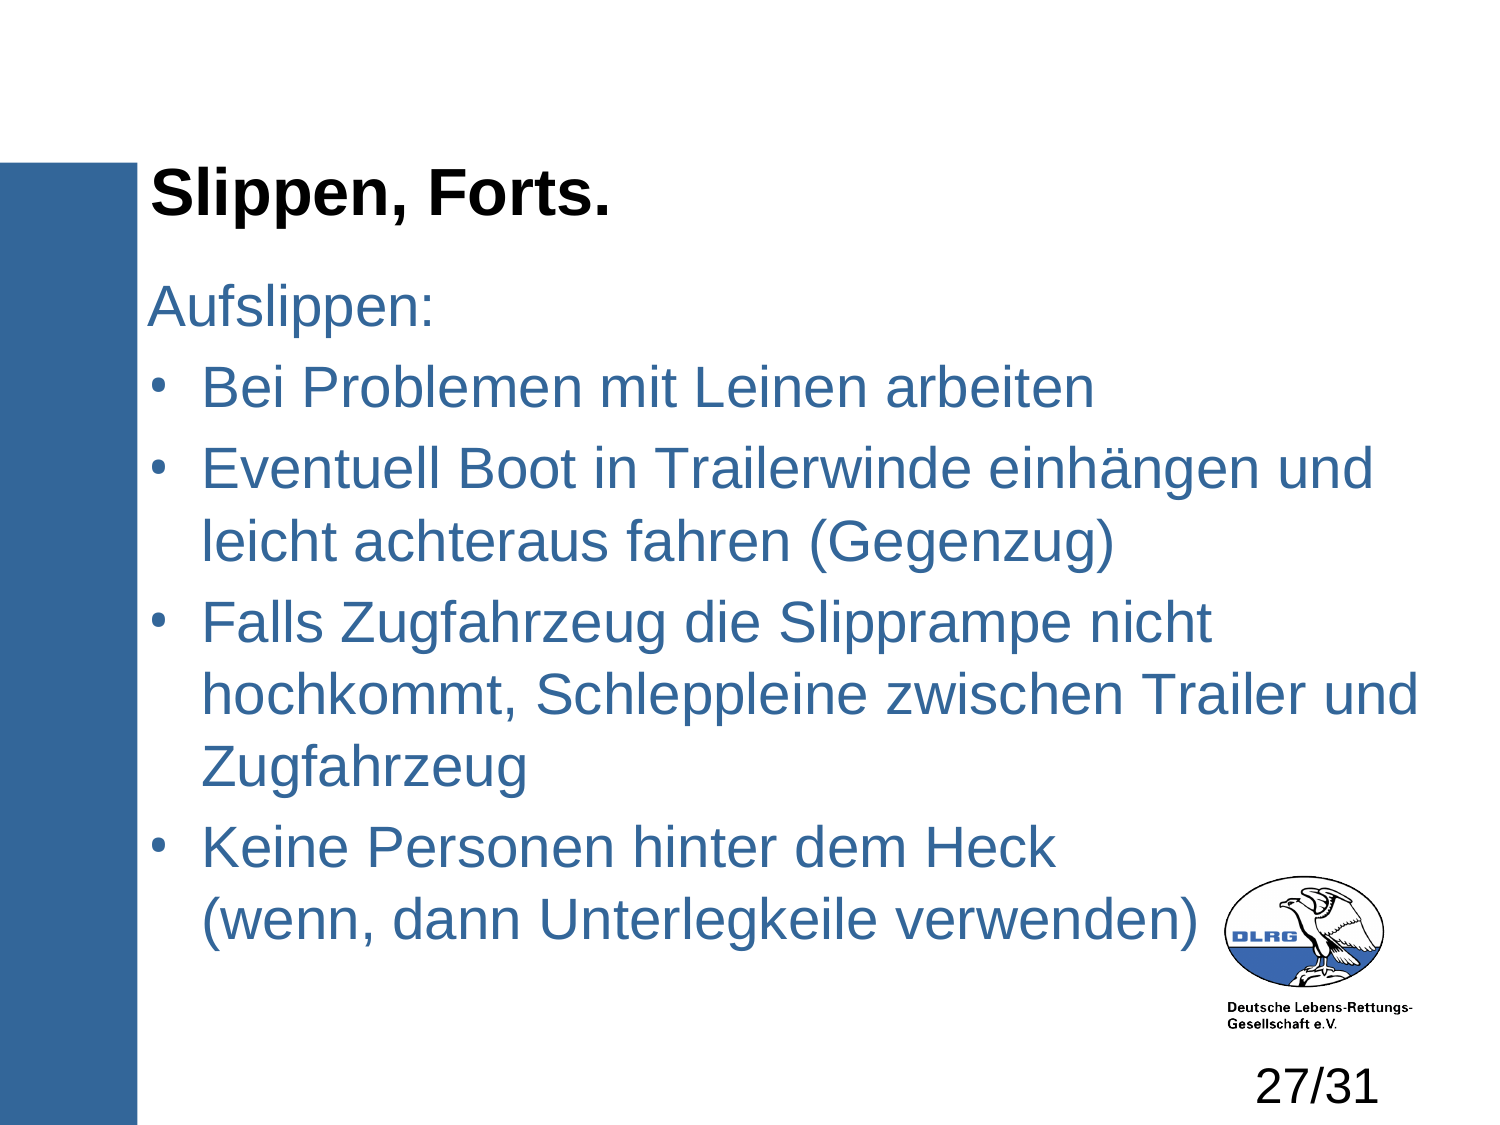

# Slippen, Forts.
Aufslippen:
Bei Problemen mit Leinen arbeiten
Eventuell Boot in Trailerwinde einhängen und leicht achteraus fahren (Gegenzug)
Falls Zugfahrzeug die Slipprampe nicht hochkommt, Schleppleine zwischen Trailer und Zugfahrzeug
Keine Personen hinter dem Heck (wenn, dann Unterlegkeile verwenden)
27/31